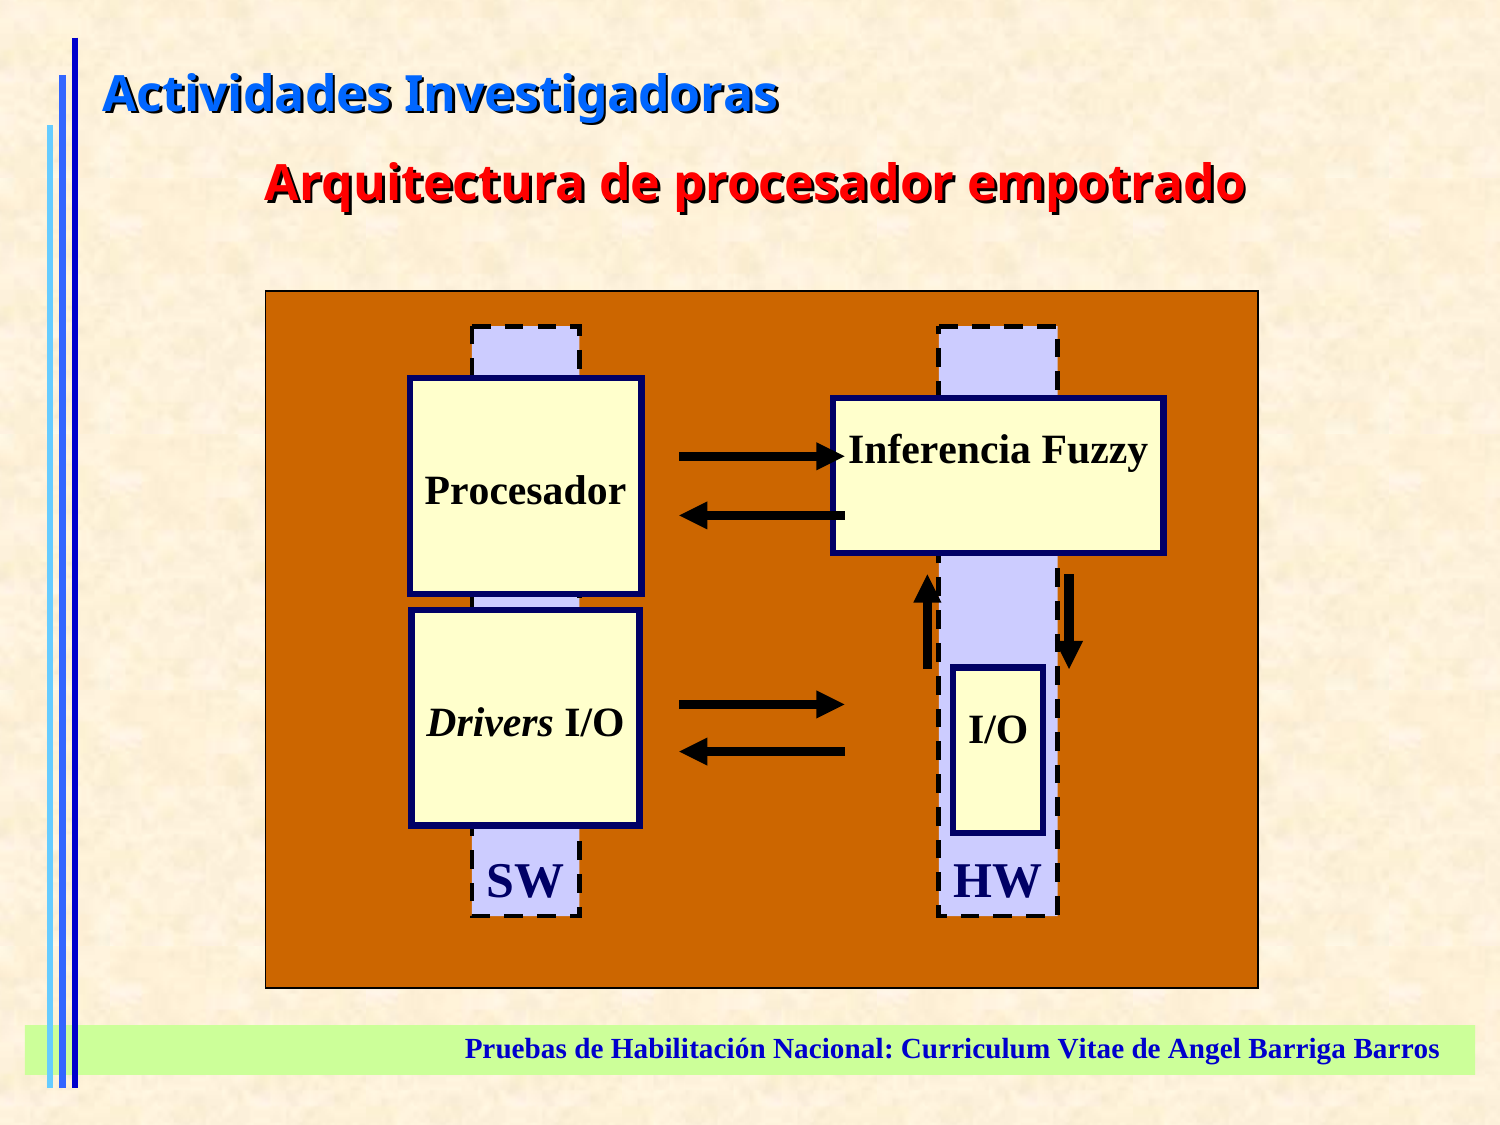

Actividades Investigadoras
Arquitectura de procesador empotrado
SW
Procesador
Drivers I/O
HW
Inferencia Fuzzy
I/O